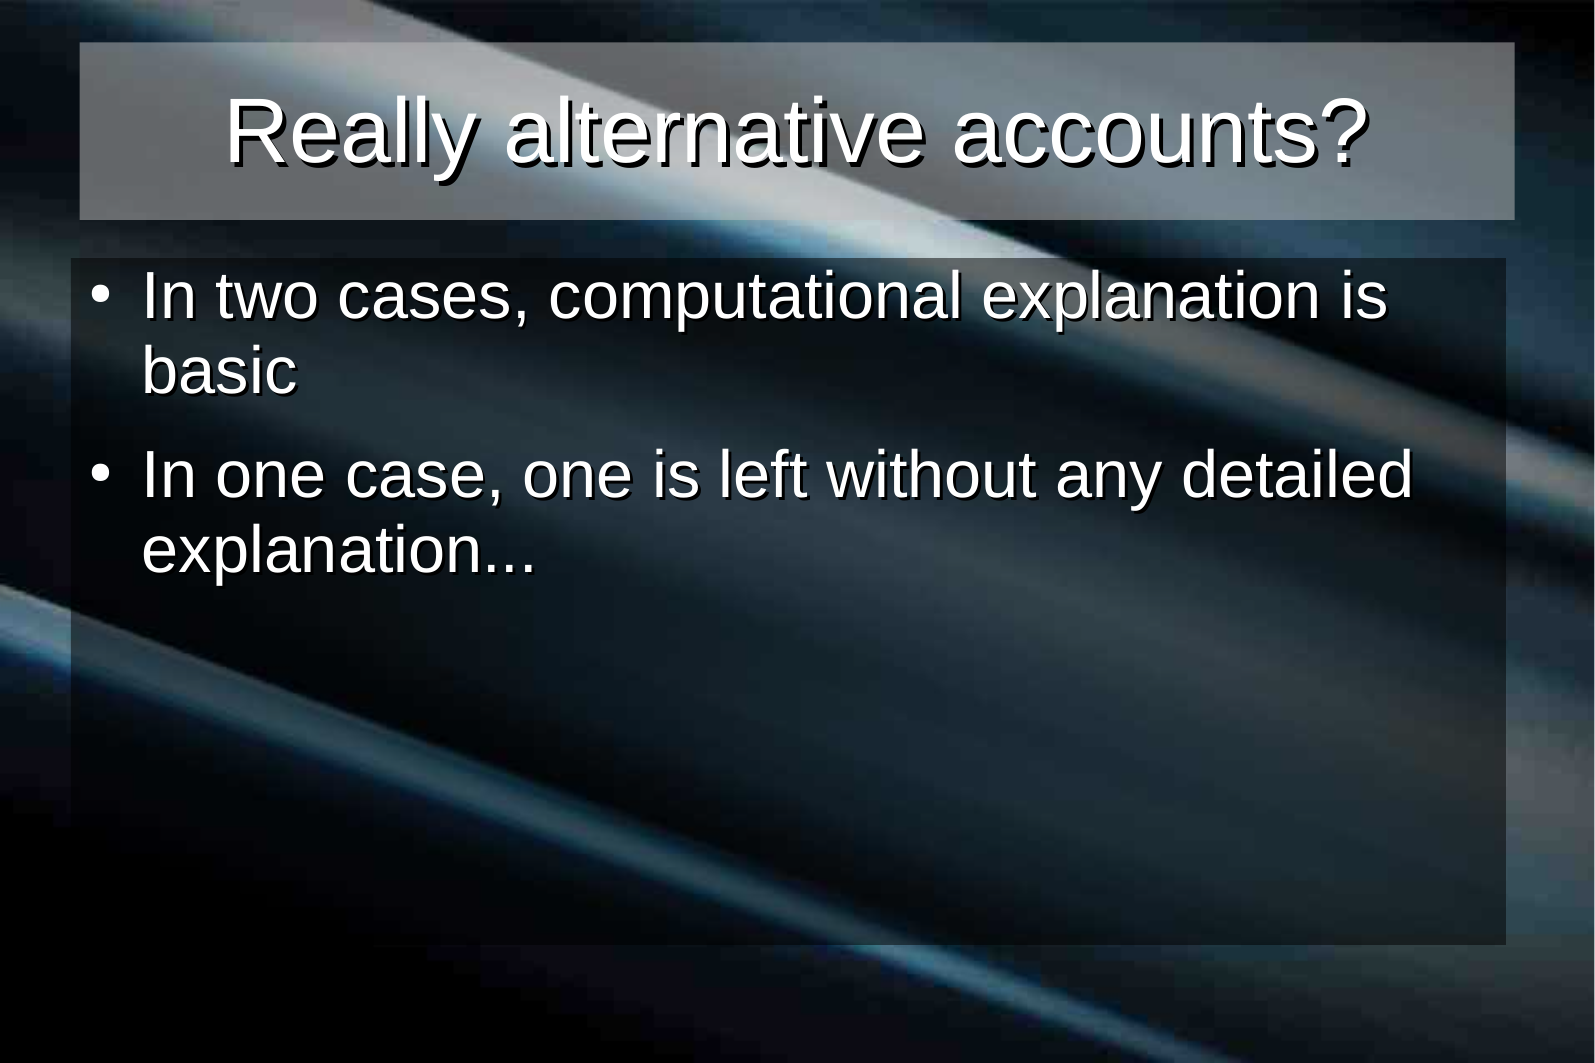

# Really alternative accounts?
In two cases, computational explanation is basic
In one case, one is left without any detailed explanation...